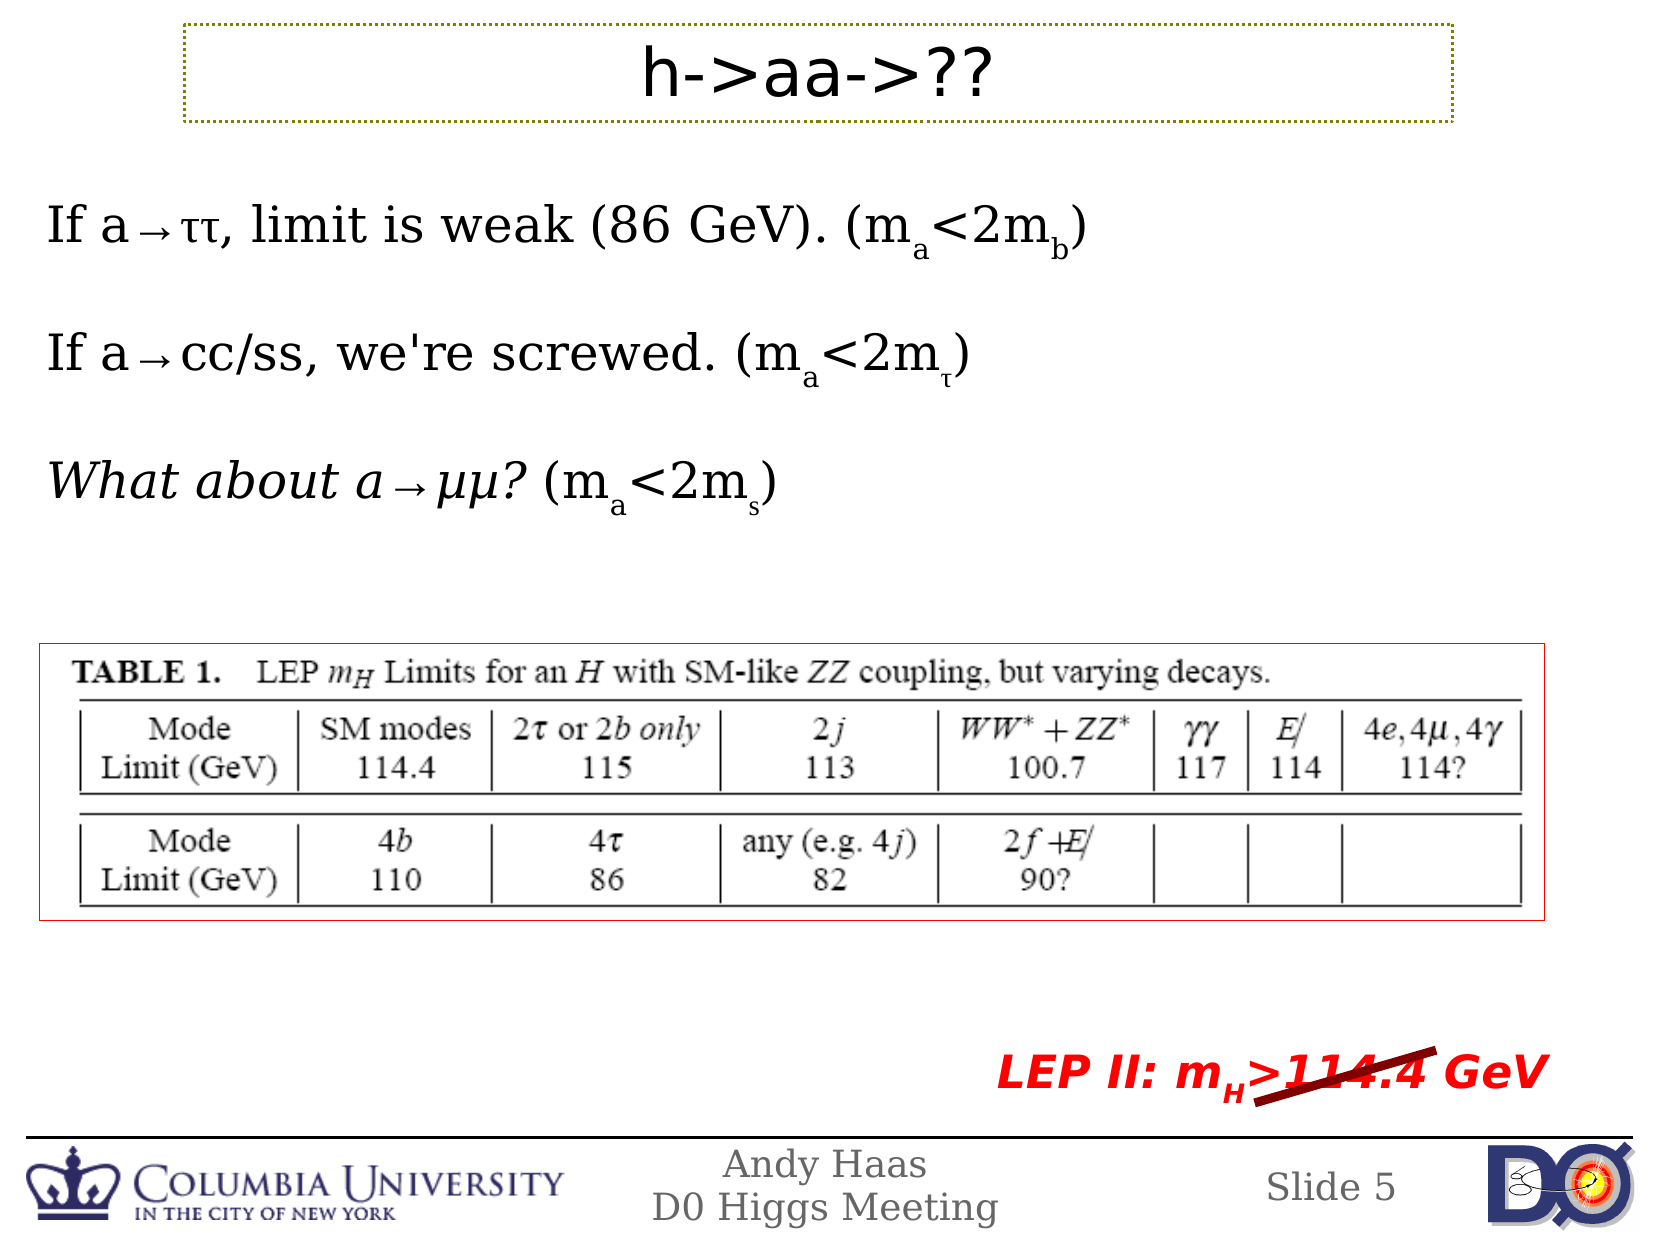

# h->aa->??
If a→ττ, limit is weak (86 GeV). (ma<2mb)
If a→cc/ss, we're screwed. (ma<2mτ)
What about a→µµ? (ma<2ms)
LEP II: mH>114.4 GeV